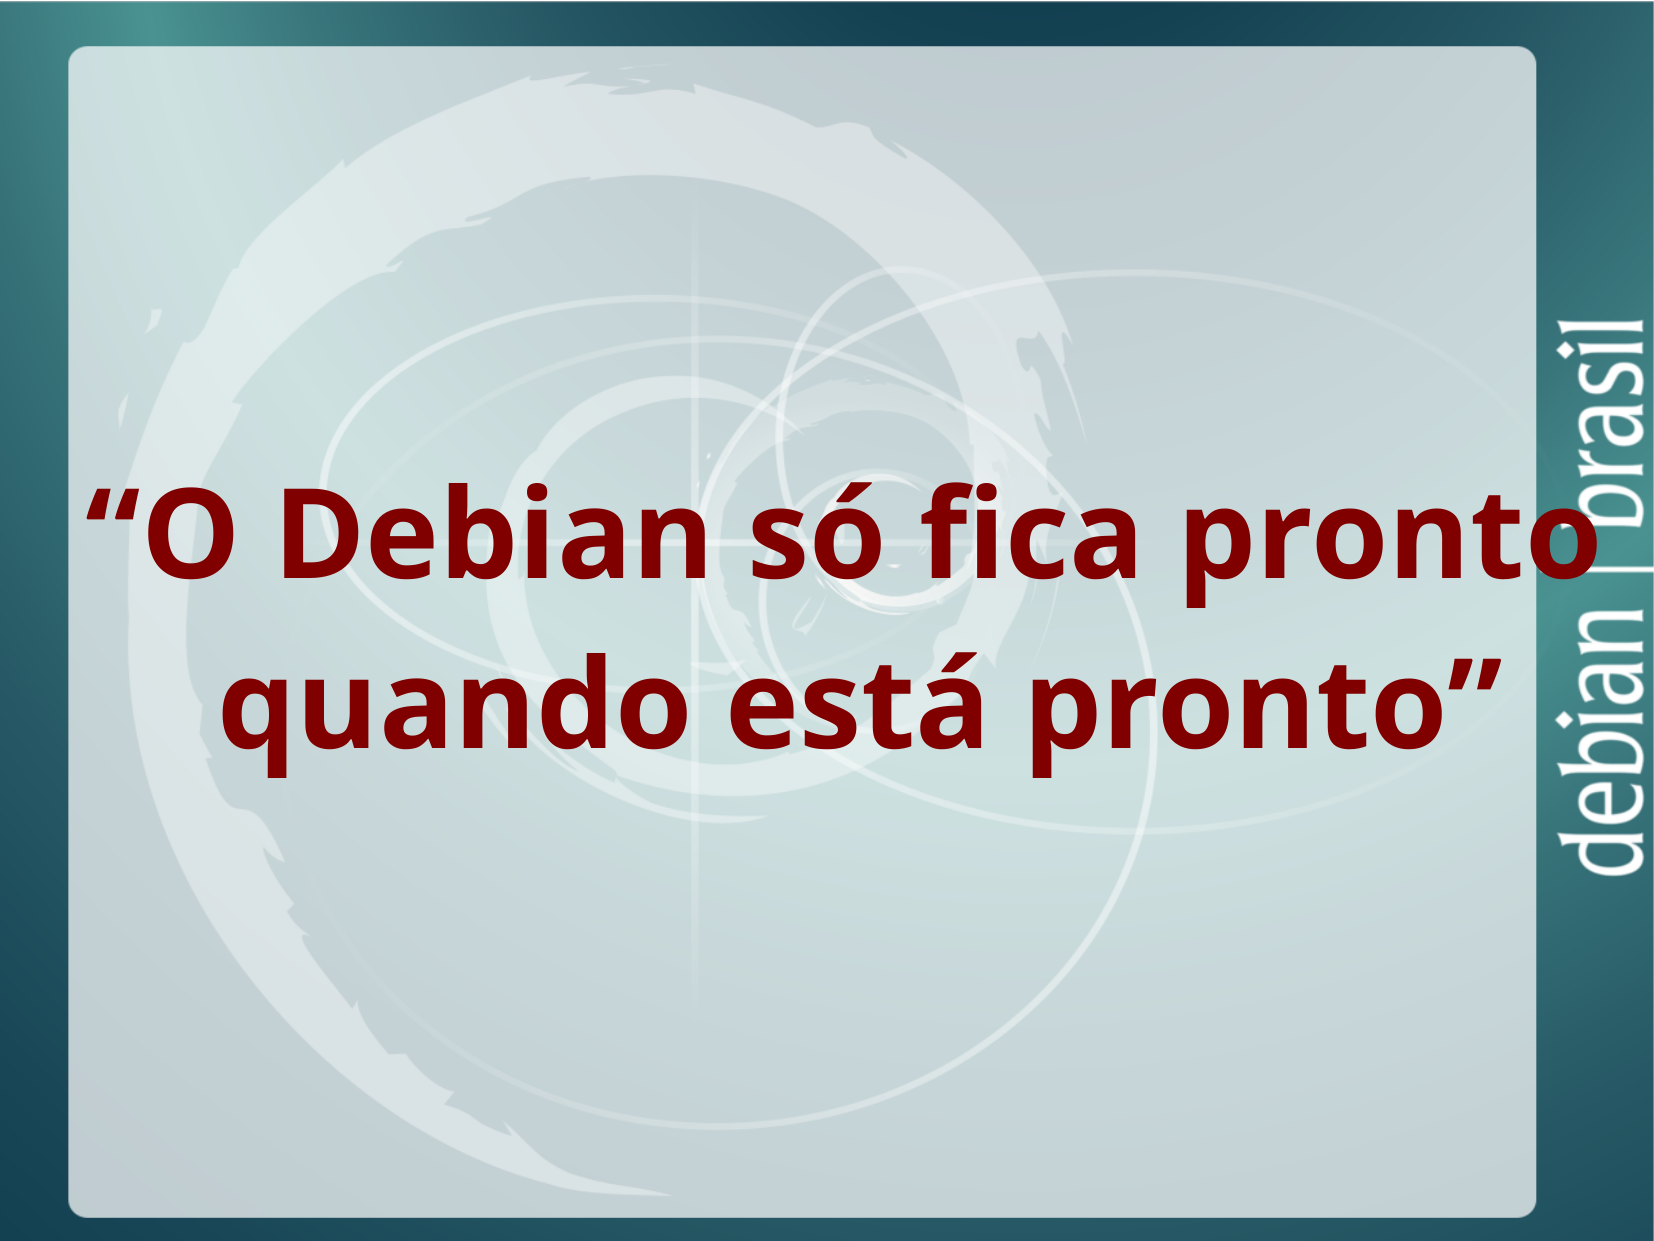

“O Debian só fica pronto
quando está pronto”